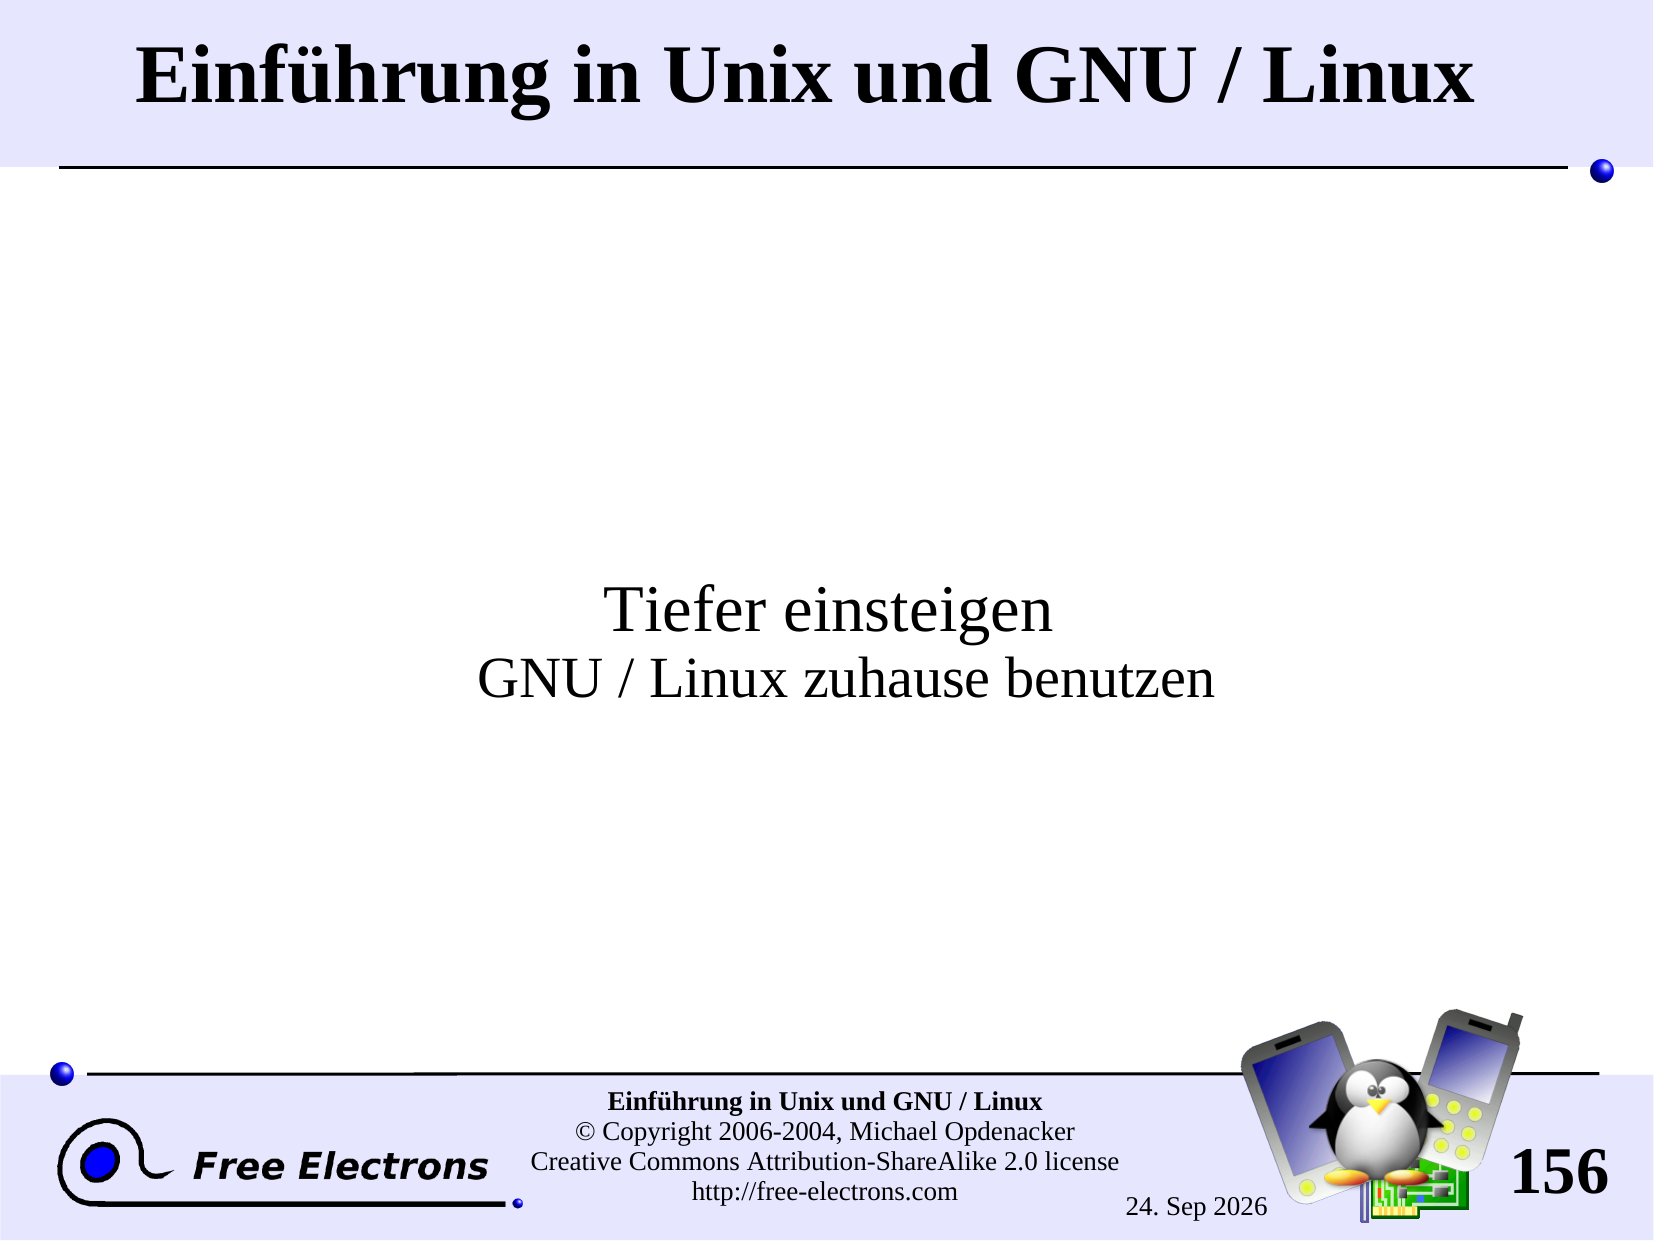

# Einführung in Unix und GNU / Linux
Tiefer einsteigen
GNU / Linux zuhause benutzen